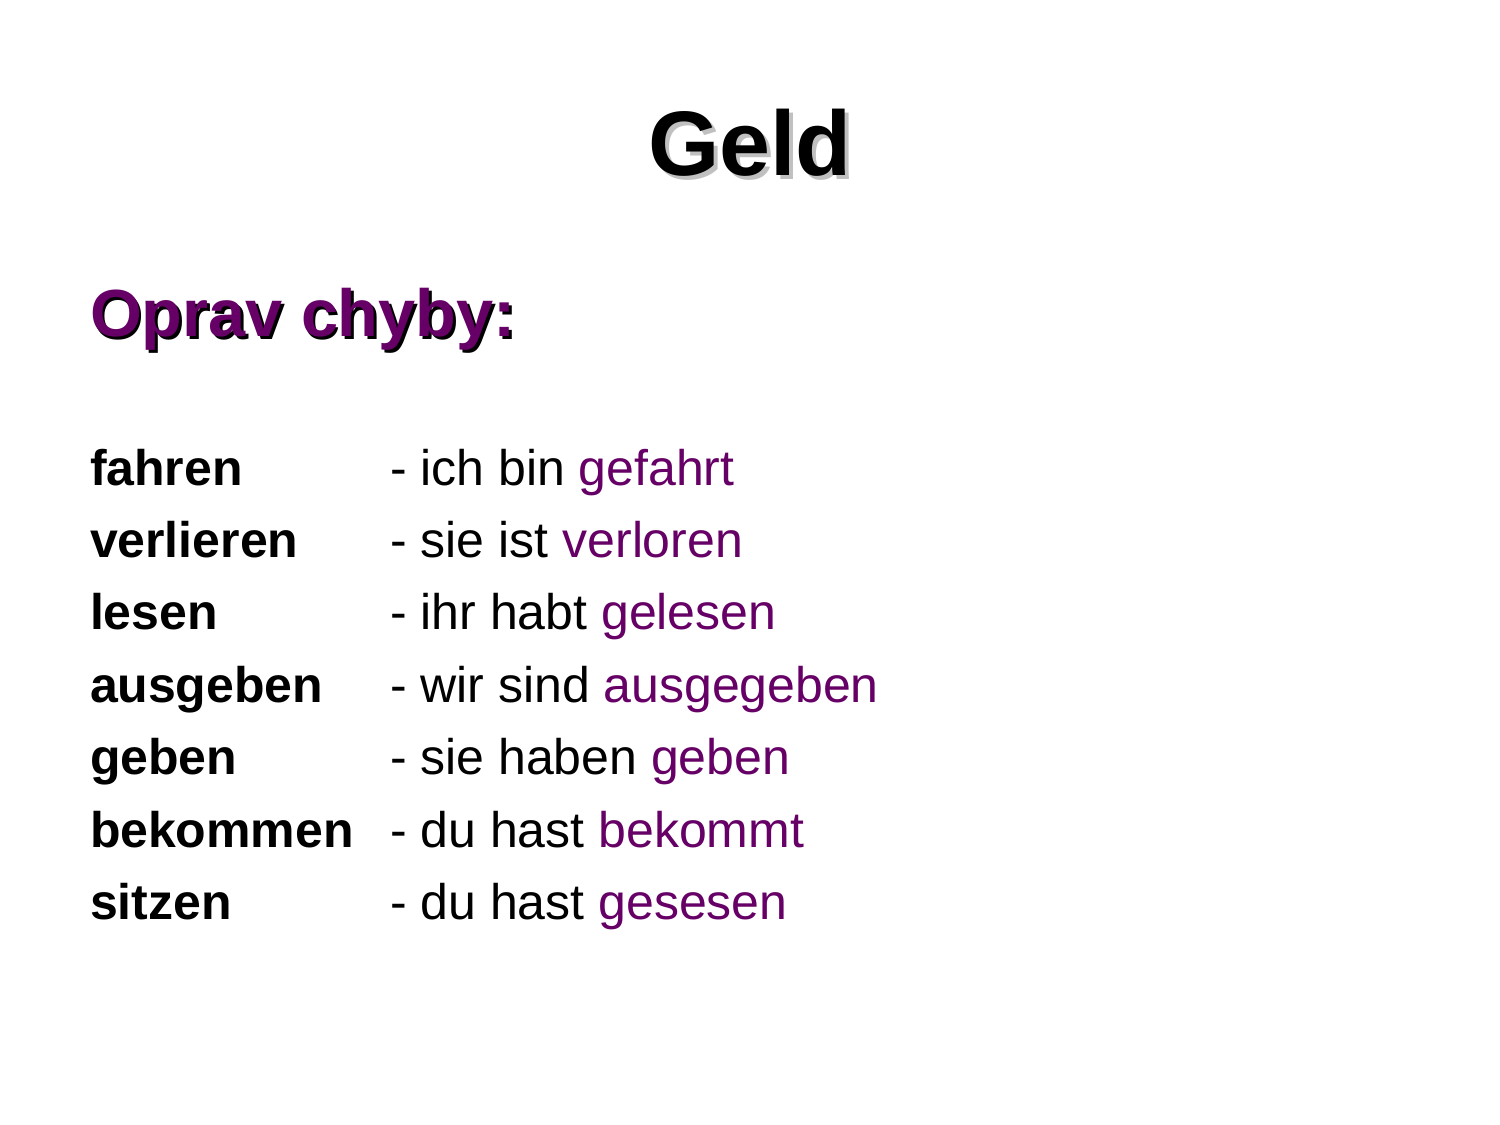

# Geld
Oprav chyby:
fahren	- ich bin gefahrt
verlieren	- sie ist verloren
lesen		- ihr habt gelesen
ausgeben 	- wir sind ausgegeben
geben		- sie haben geben
bekommen	- du hast bekommt
sitzen		- du hast gesesen